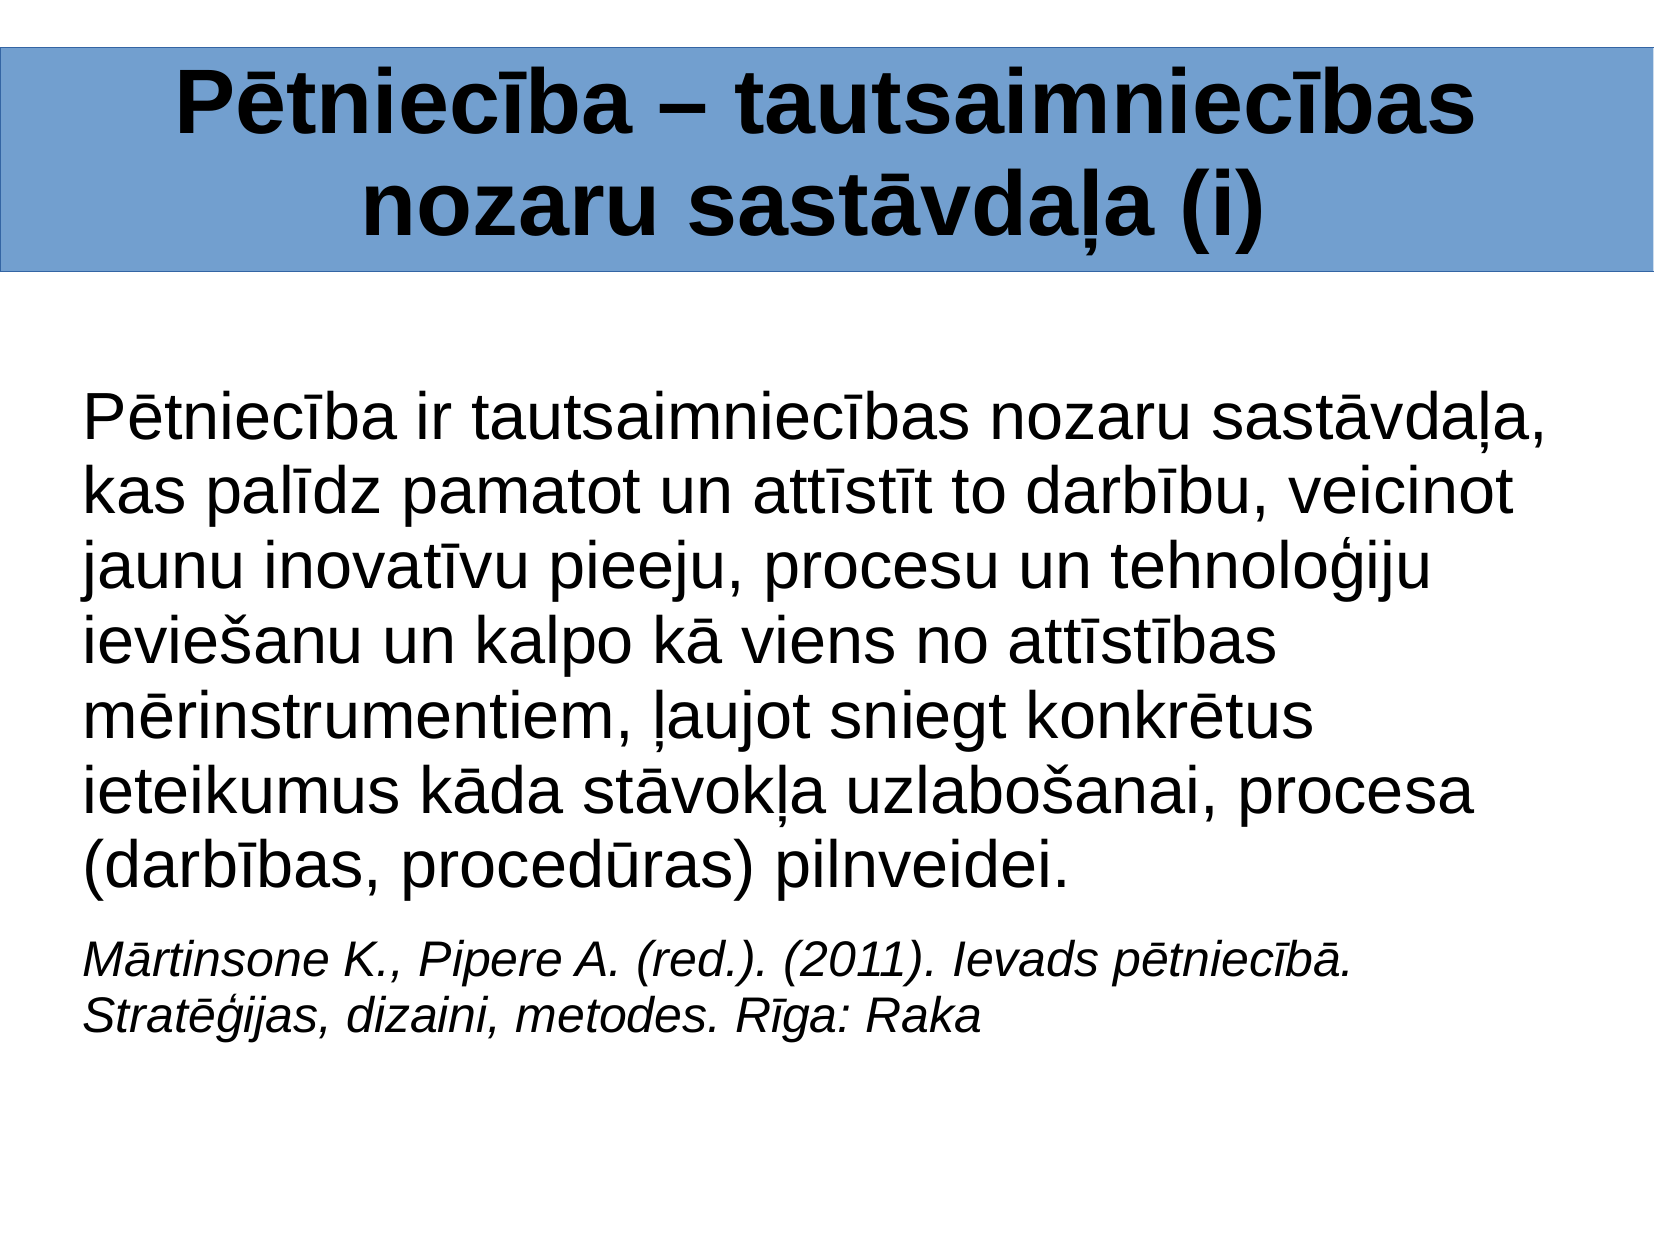

# Pētniecība – tautsaimniecības nozaru sastāvdaļa (i)
Pētniecība ir tautsaimniecības nozaru sastāvdaļa, kas palīdz pamatot un attīstīt to darbību, veicinot jaunu inovatīvu pieeju, procesu un tehnoloģiju ieviešanu un kalpo kā viens no attīstības mērinstrumentiem, ļaujot sniegt konkrētus ieteikumus kāda stāvokļa uzlabošanai, procesa (darbības, procedūras) pilnveidei.
Mārtinsone K., Pipere A. (red.). (2011). Ievads pētniecībā. Stratēģijas, dizaini, metodes. Rīga: Raka